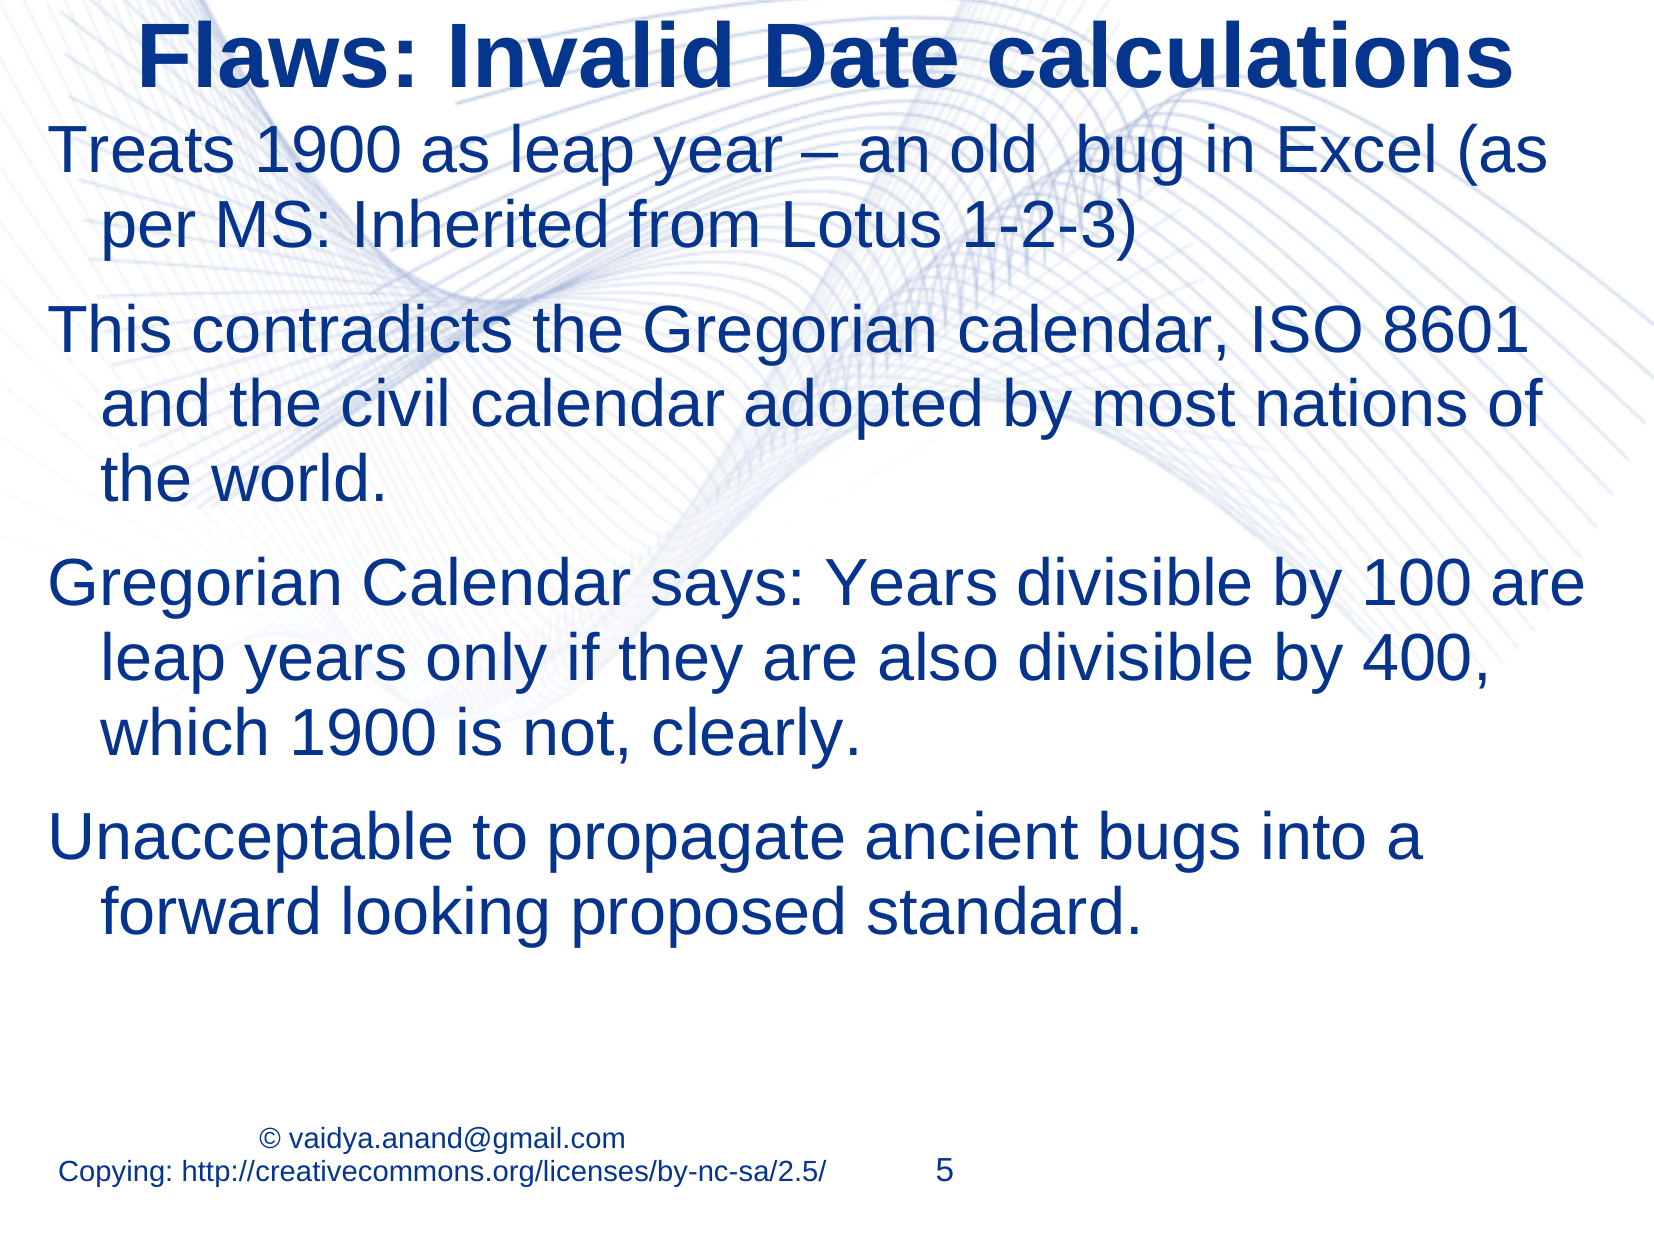

# Flaws: Invalid Date calculations
Treats 1900 as leap year – an old bug in Excel (as per MS: Inherited from Lotus 1-2-3)
This contradicts the Gregorian calendar, ISO 8601 and the civil calendar adopted by most nations of the world.
Gregorian Calendar says: Years divisible by 100 are leap years only if they are also divisible by 400, which 1900 is not, clearly.
Unacceptable to propagate ancient bugs into a forward looking proposed standard.
http://www.broffice.org
5